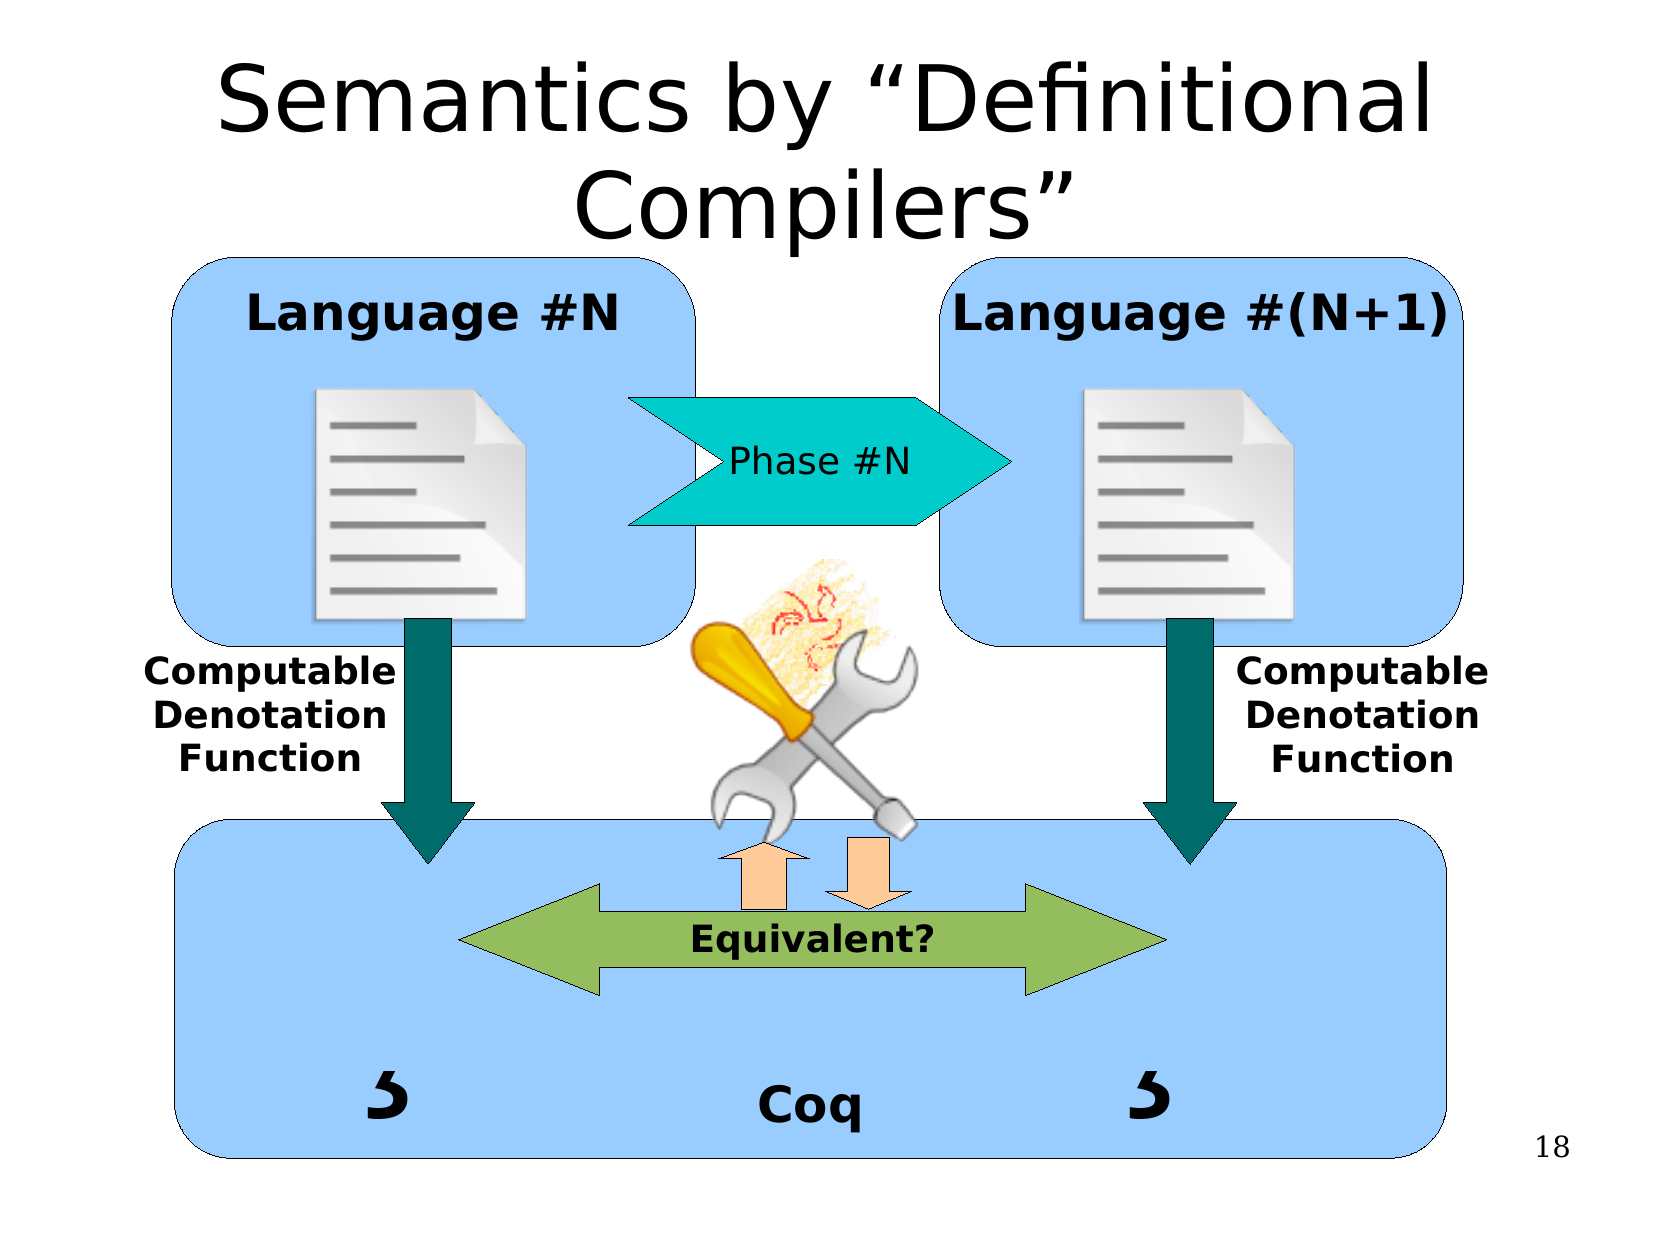

# Semantics by “Definitional Compilers”
Language #N
Language #(N+1)
Phase #N
Computable
Denotation
Function
Coq
¸
Computable
Denotation
Function
¸
Equivalent?
18